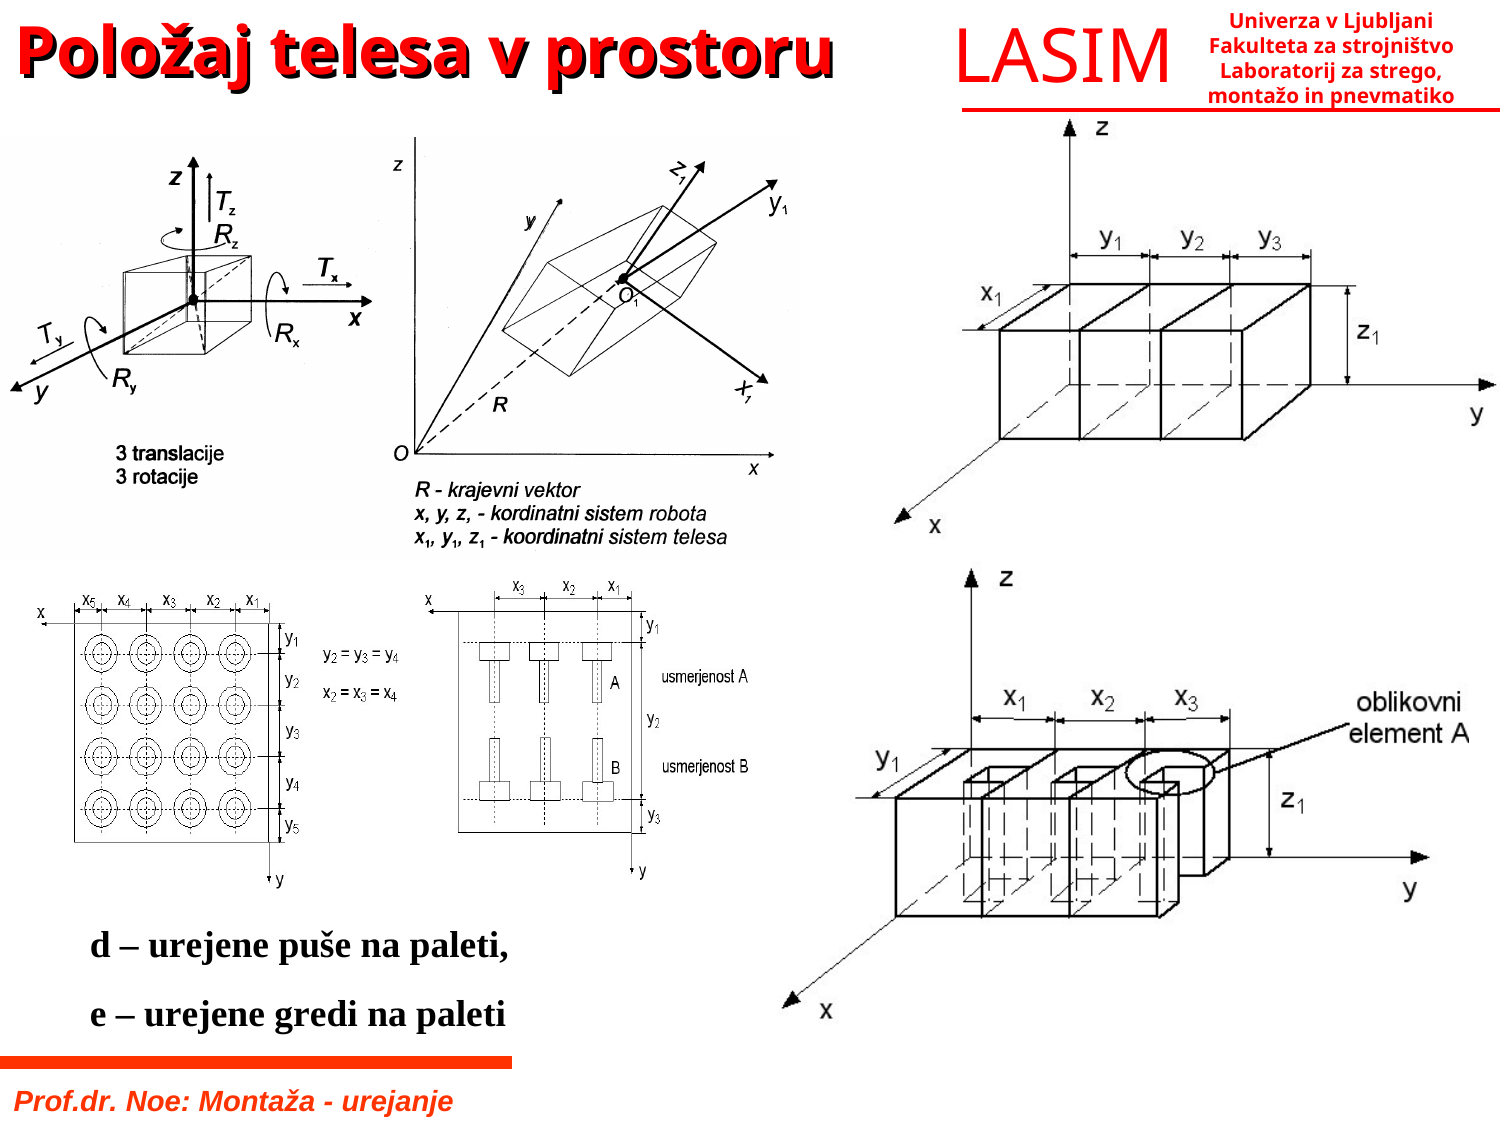

Položaj telesa v prostoru
LASIM
Univerza v Ljubljani
Fakulteta za strojništvo
Laboratorij za strego, montažo in pnevmatiko
b
c
d – urejene puše na paleti,
e – urejene gredi na paleti
Prof.dr. Noe: Montaža - urejanje